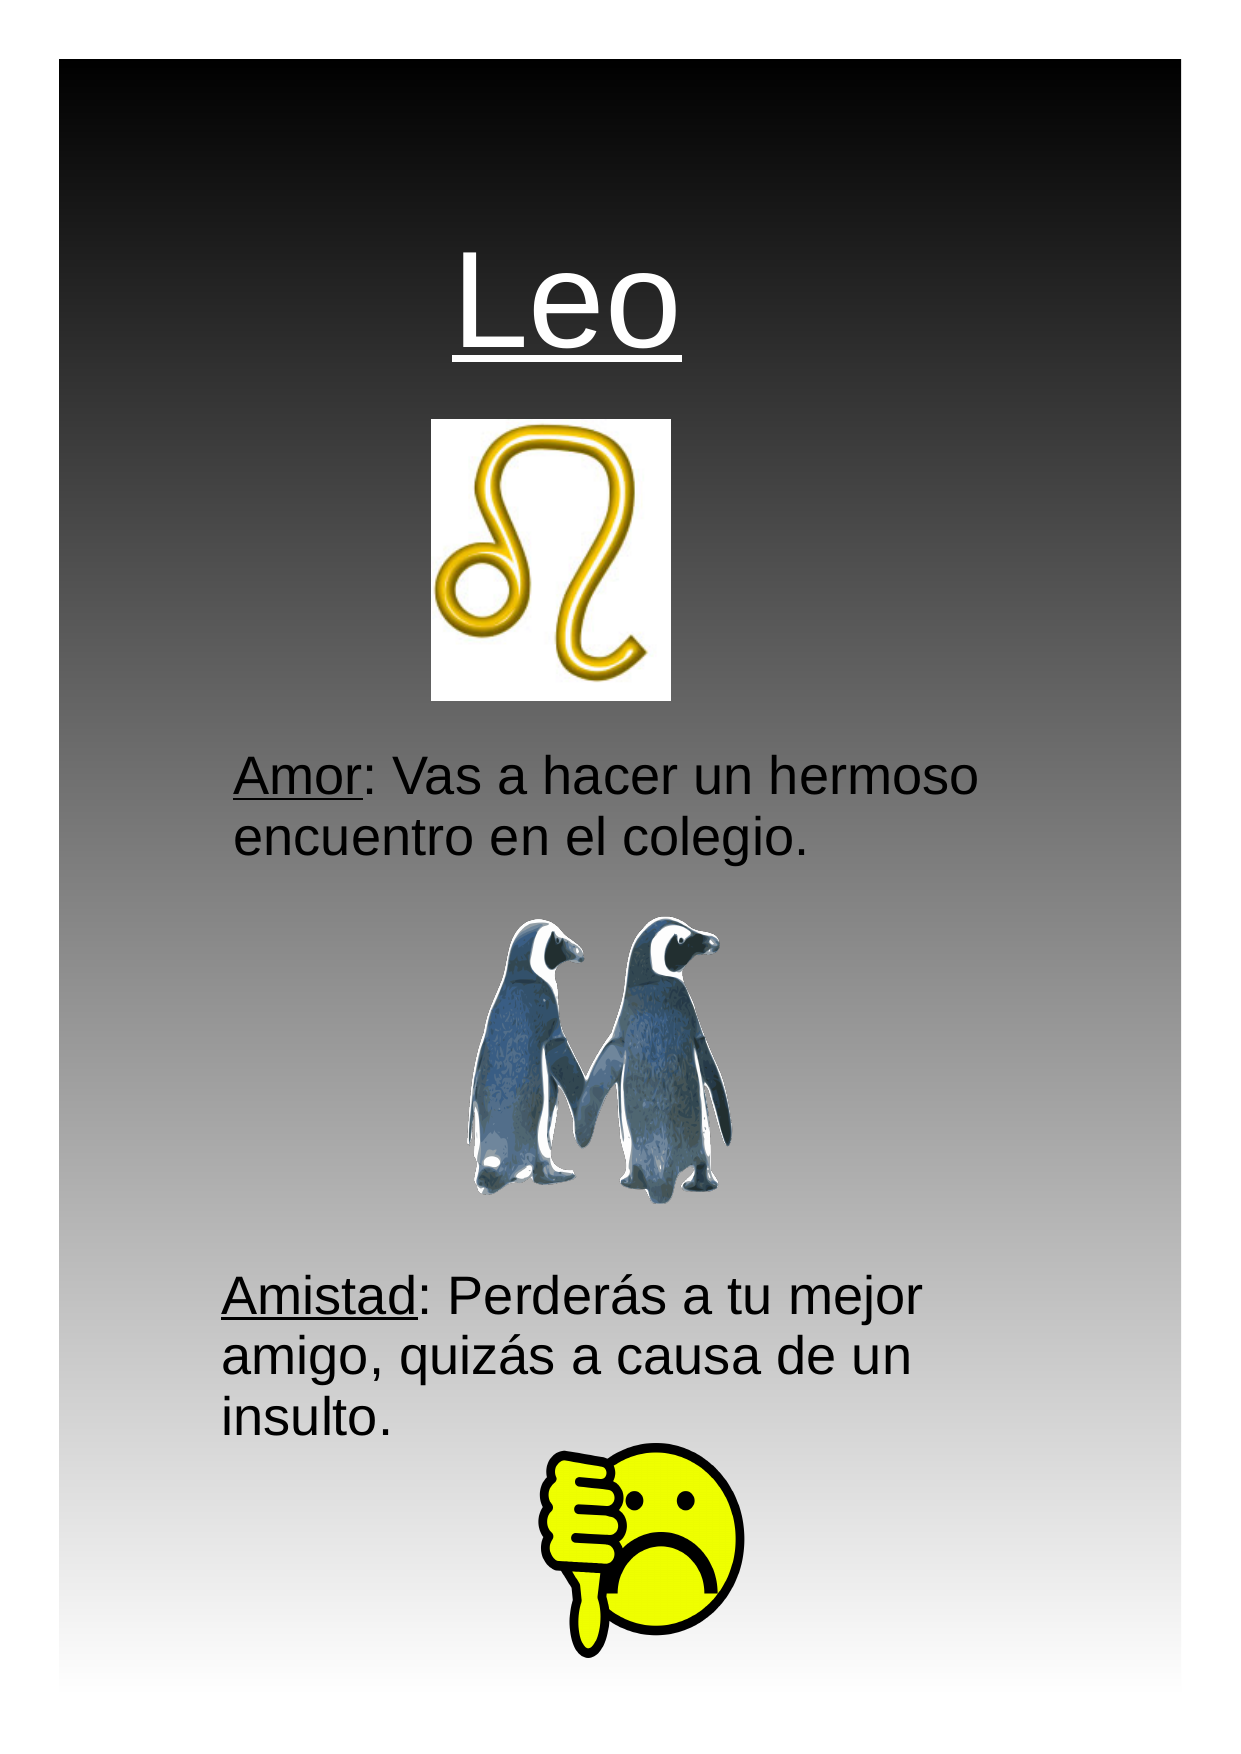

Leo
Amor: Vas a hacer un hermoso encuentro en el colegio.
Amistad: Perderás a tu mejor amigo, quizás a causa de un insulto.